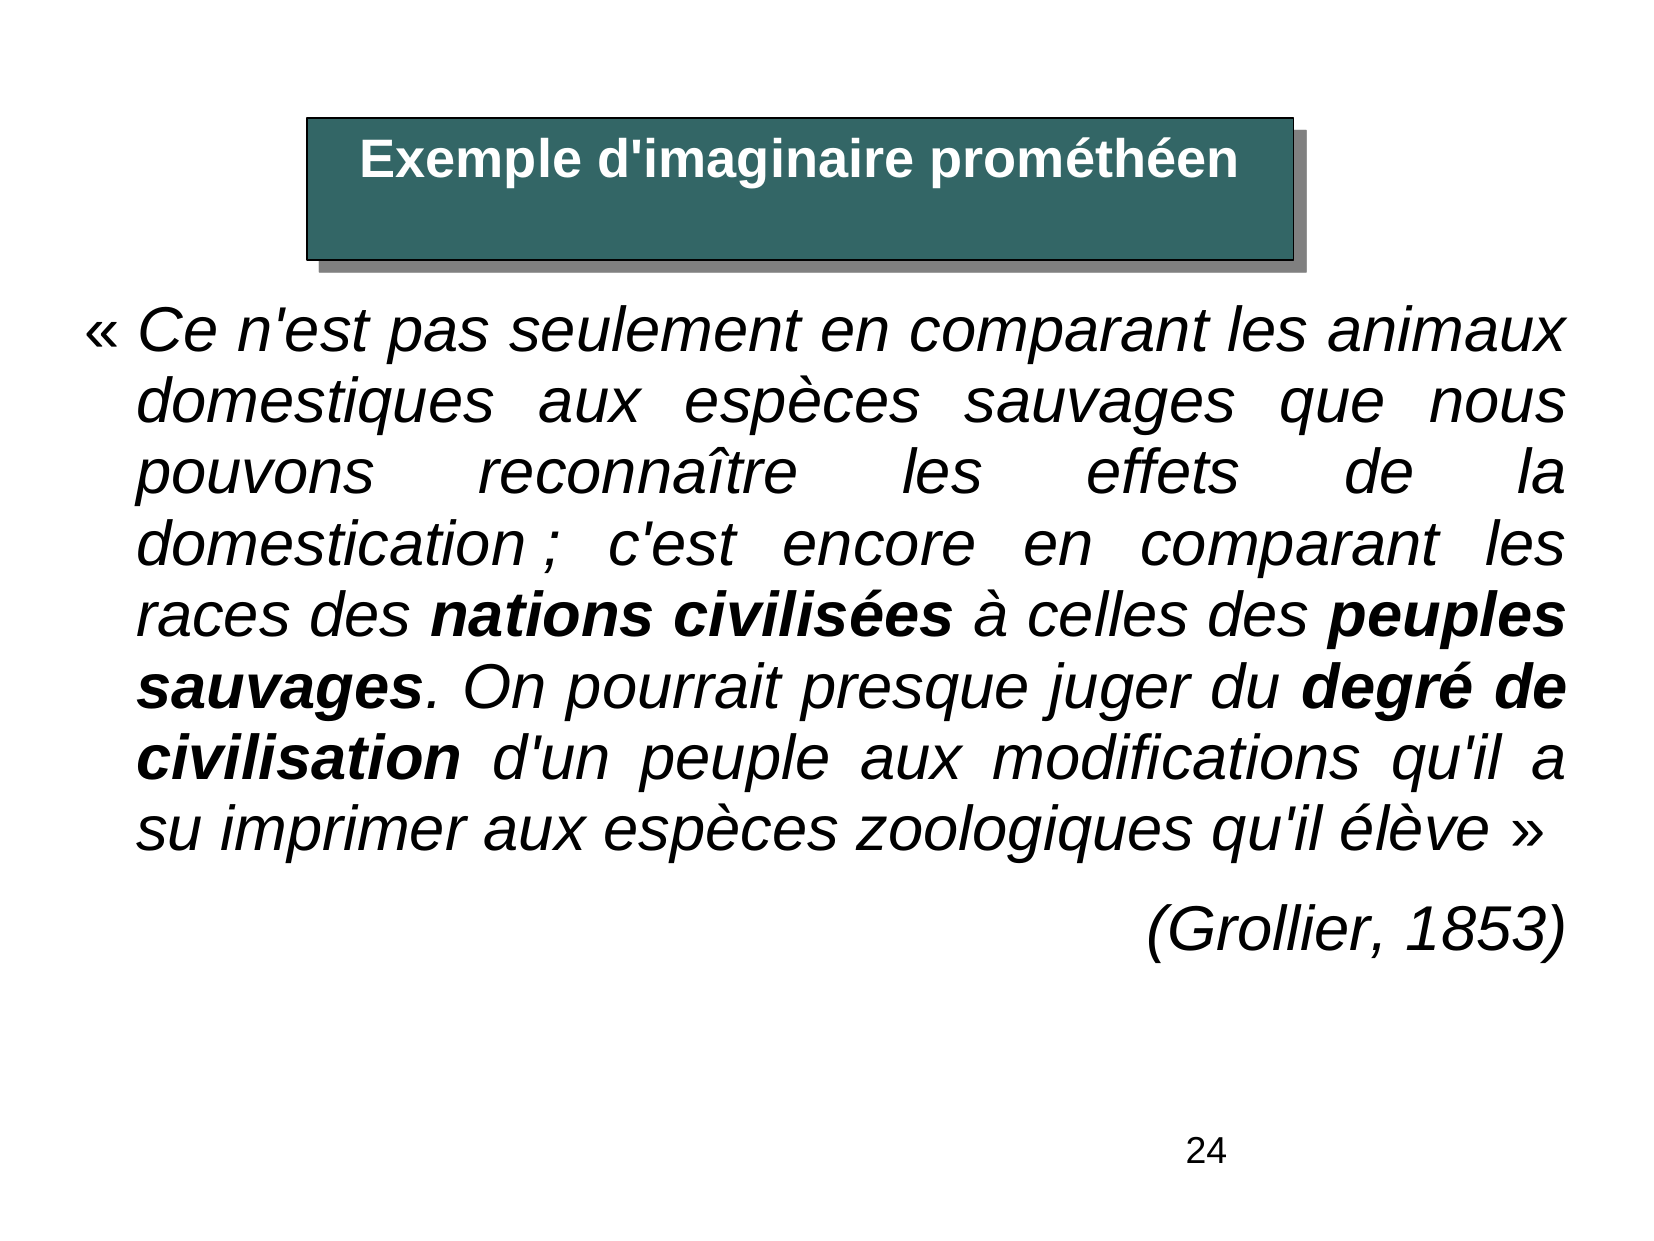

#
Exemple d'imaginaire prométhéen
Exemple d'imaginaire prométhéen
« Ce n'est pas seulement en comparant les animaux domestiques aux espèces sauvages que nous pouvons reconnaître les effets de la domestication ; c'est encore en comparant les races des nations civilisées à celles des peuples sauvages. On pourrait presque juger du degré de civilisation d'un peuple aux modifications qu'il a su imprimer aux espèces zoologiques qu'il élève »
(Grollier, 1853)
24